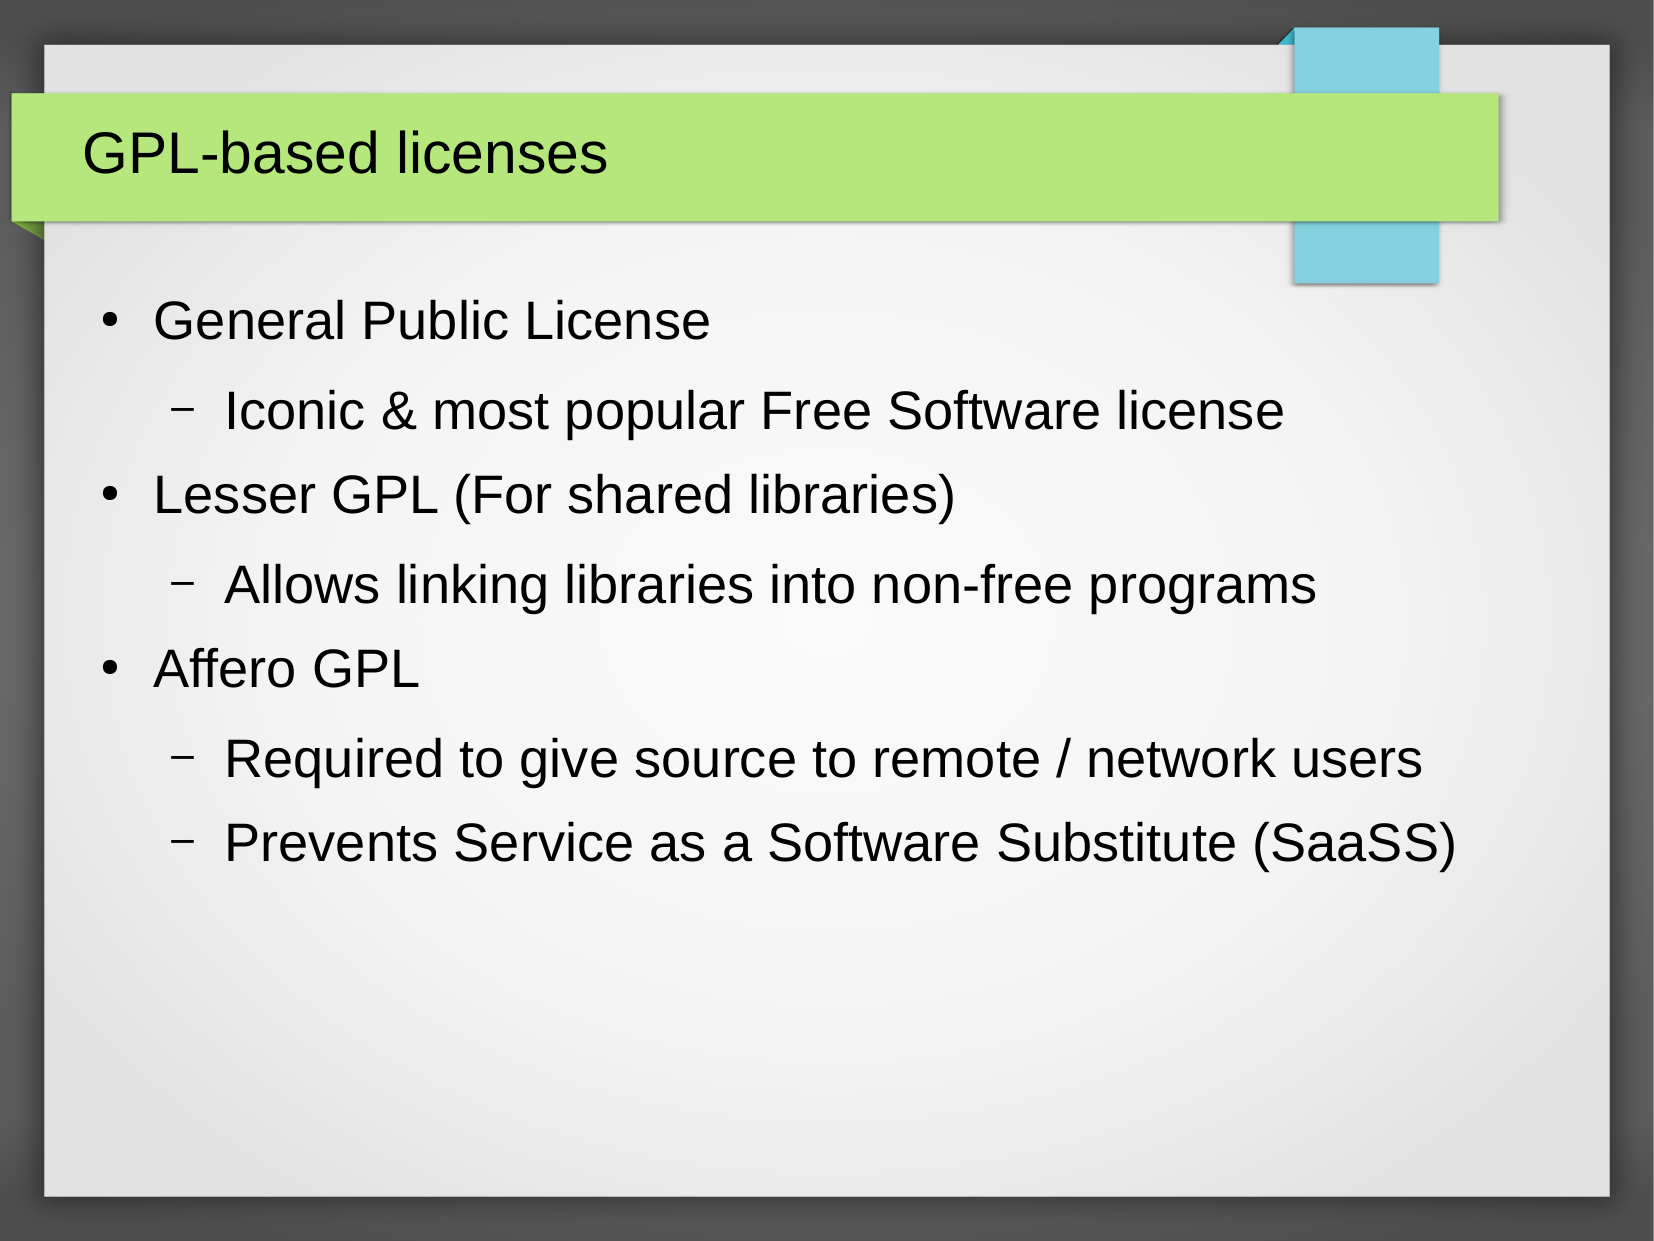

# GPL-based licenses
General Public License
Iconic & most popular Free Software license
Lesser GPL (For shared libraries)
Allows linking libraries into non-free programs
Affero GPL
Required to give source to remote / network users
Prevents Service as a Software Substitute (SaaSS)